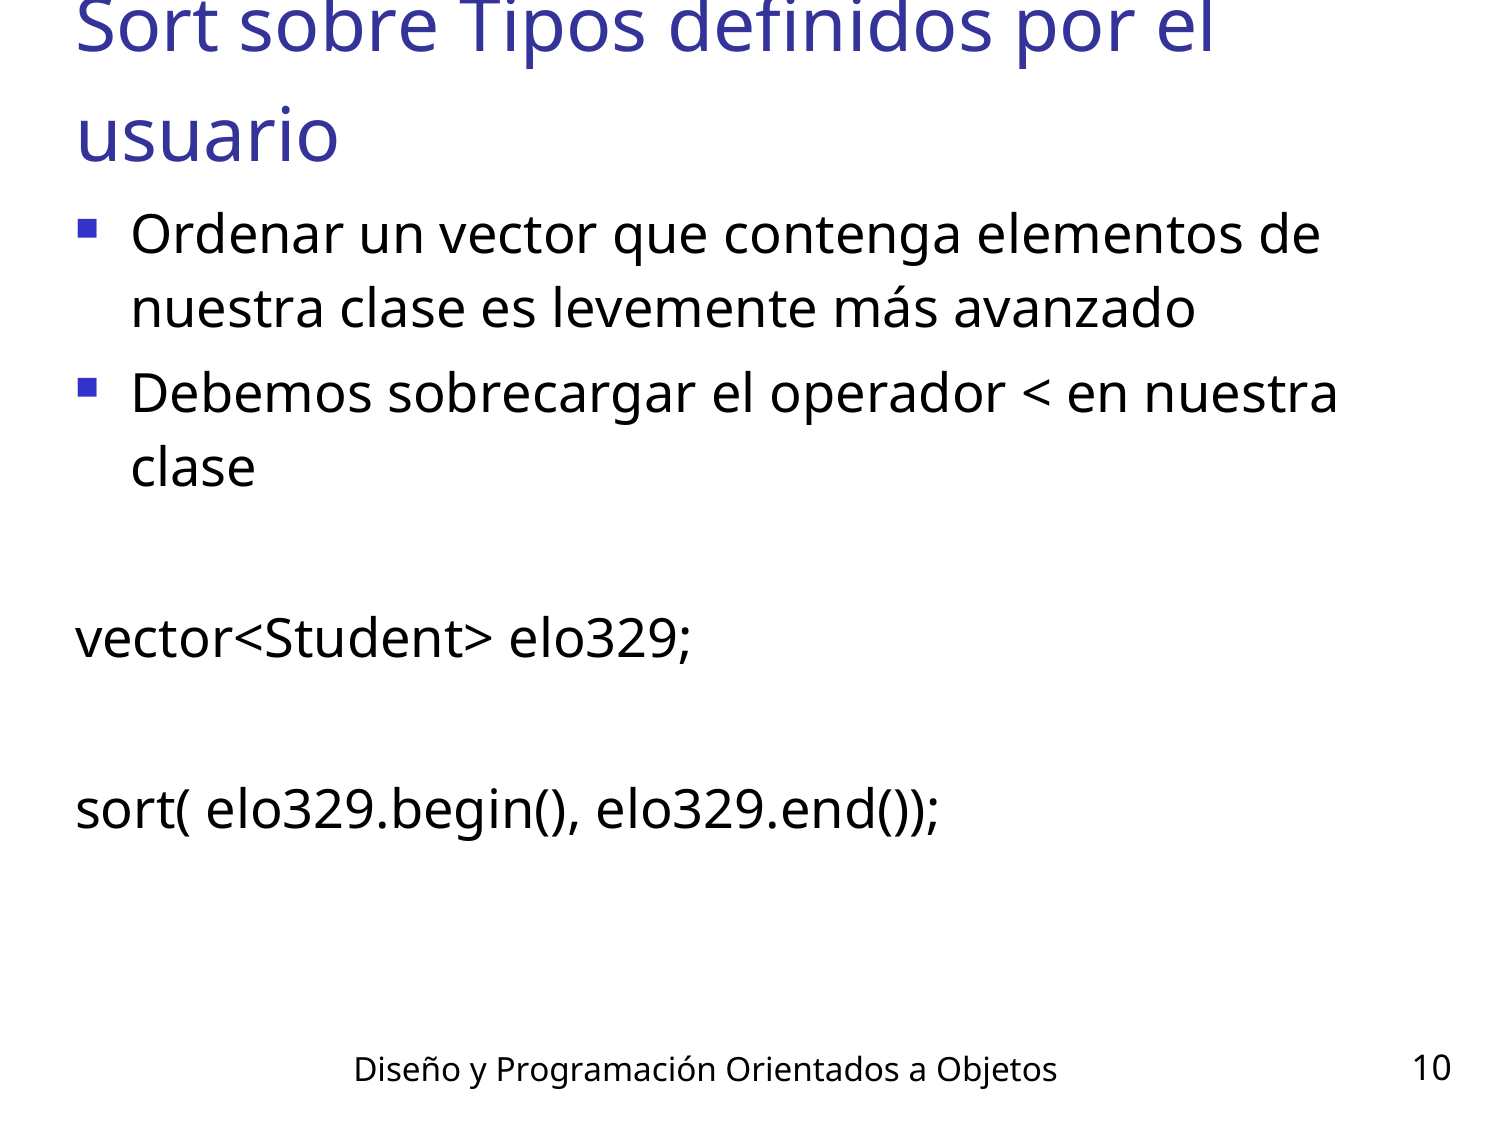

# Sort sobre Tipos definidos por el usuario
Ordenar un vector que contenga elementos de nuestra clase es levemente más avanzado
Debemos sobrecargar el operador < en nuestra clase
vector<Student> elo329;
sort( elo329.begin(), elo329.end());
Diseño y Programación Orientados a Objetos
10